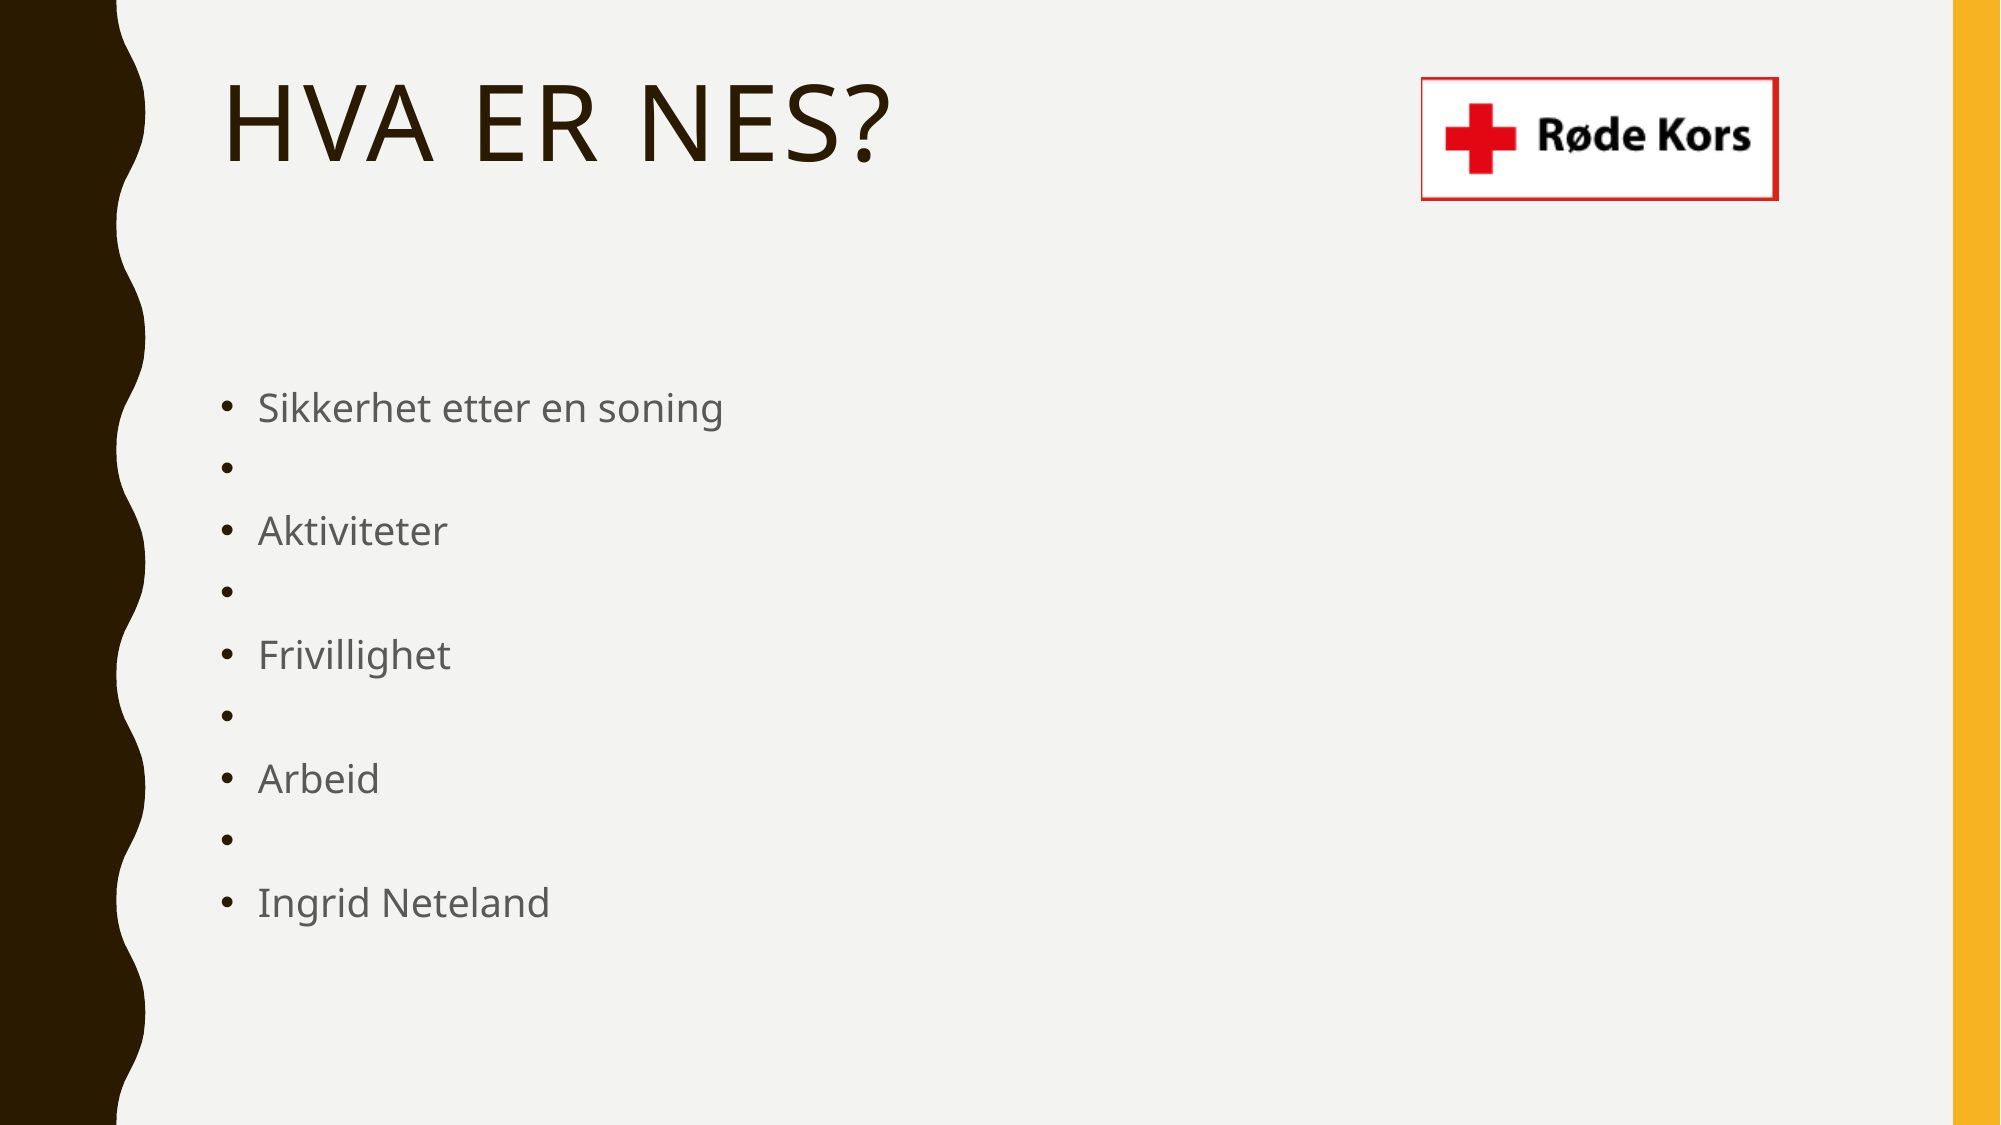

# Hva er NES?
Sikkerhet etter en soning
Aktiviteter
Frivillighet
Arbeid
Ingrid Neteland